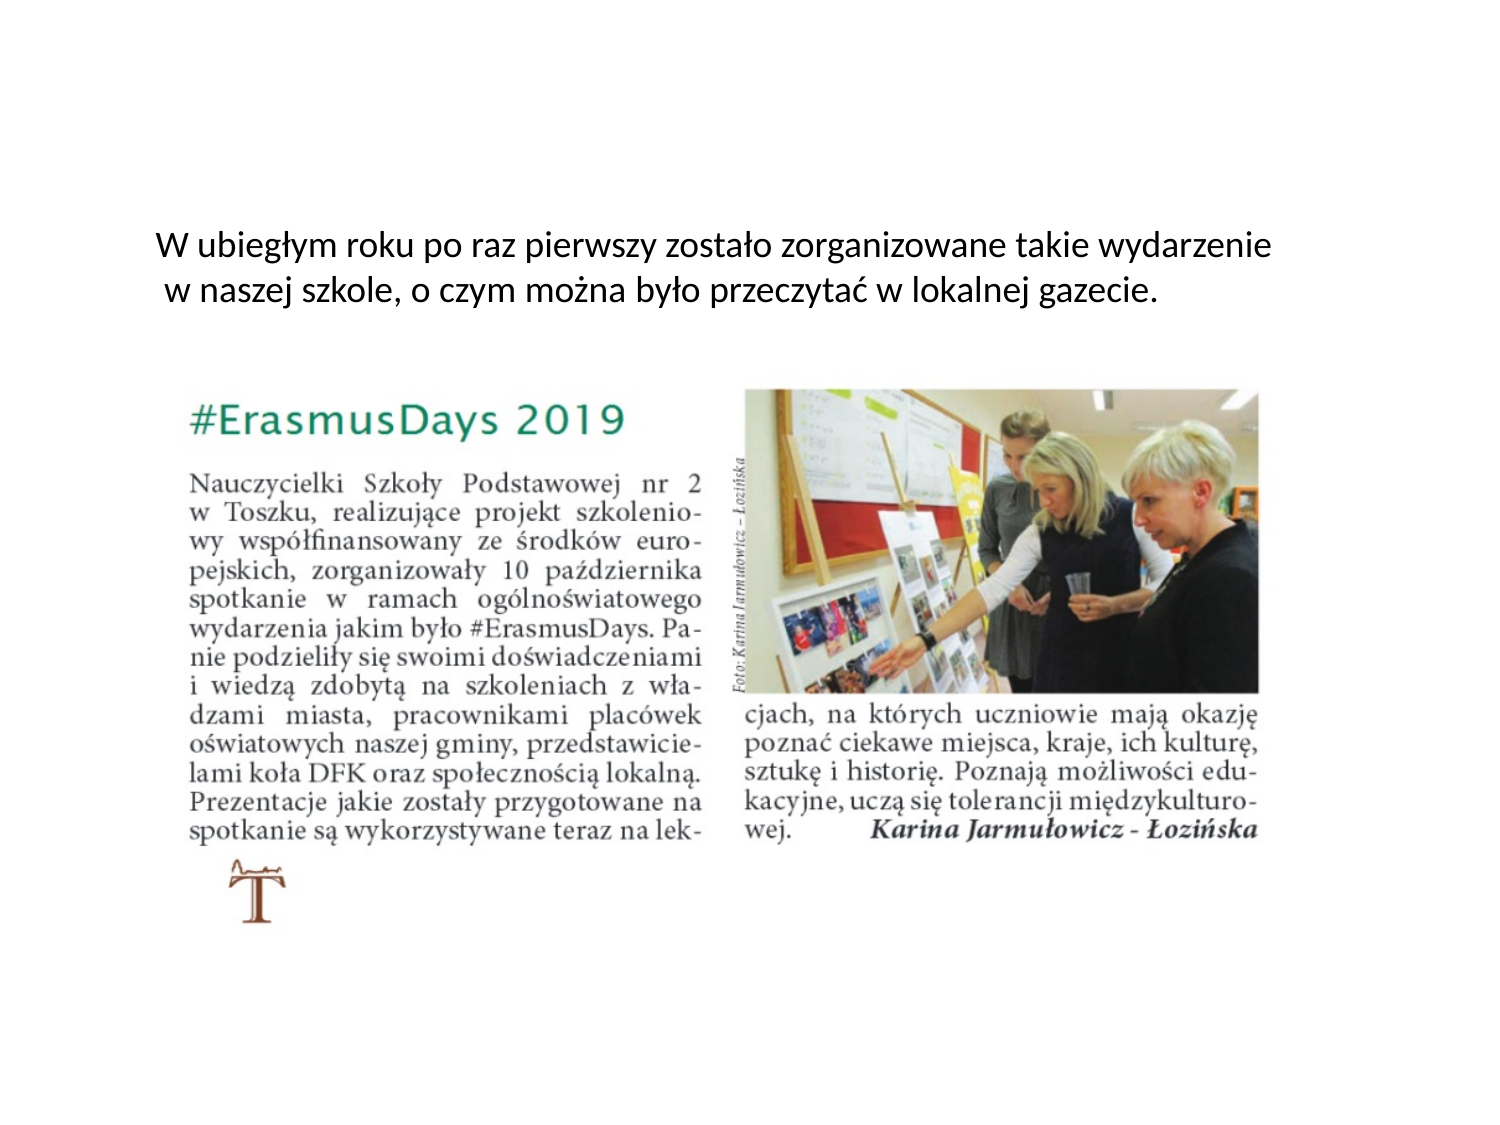

W ubiegłym roku po raz pierwszy zostało zorganizowane takie wydarzenie
 w naszej szkole, o czym można było przeczytać w lokalnej gazecie.